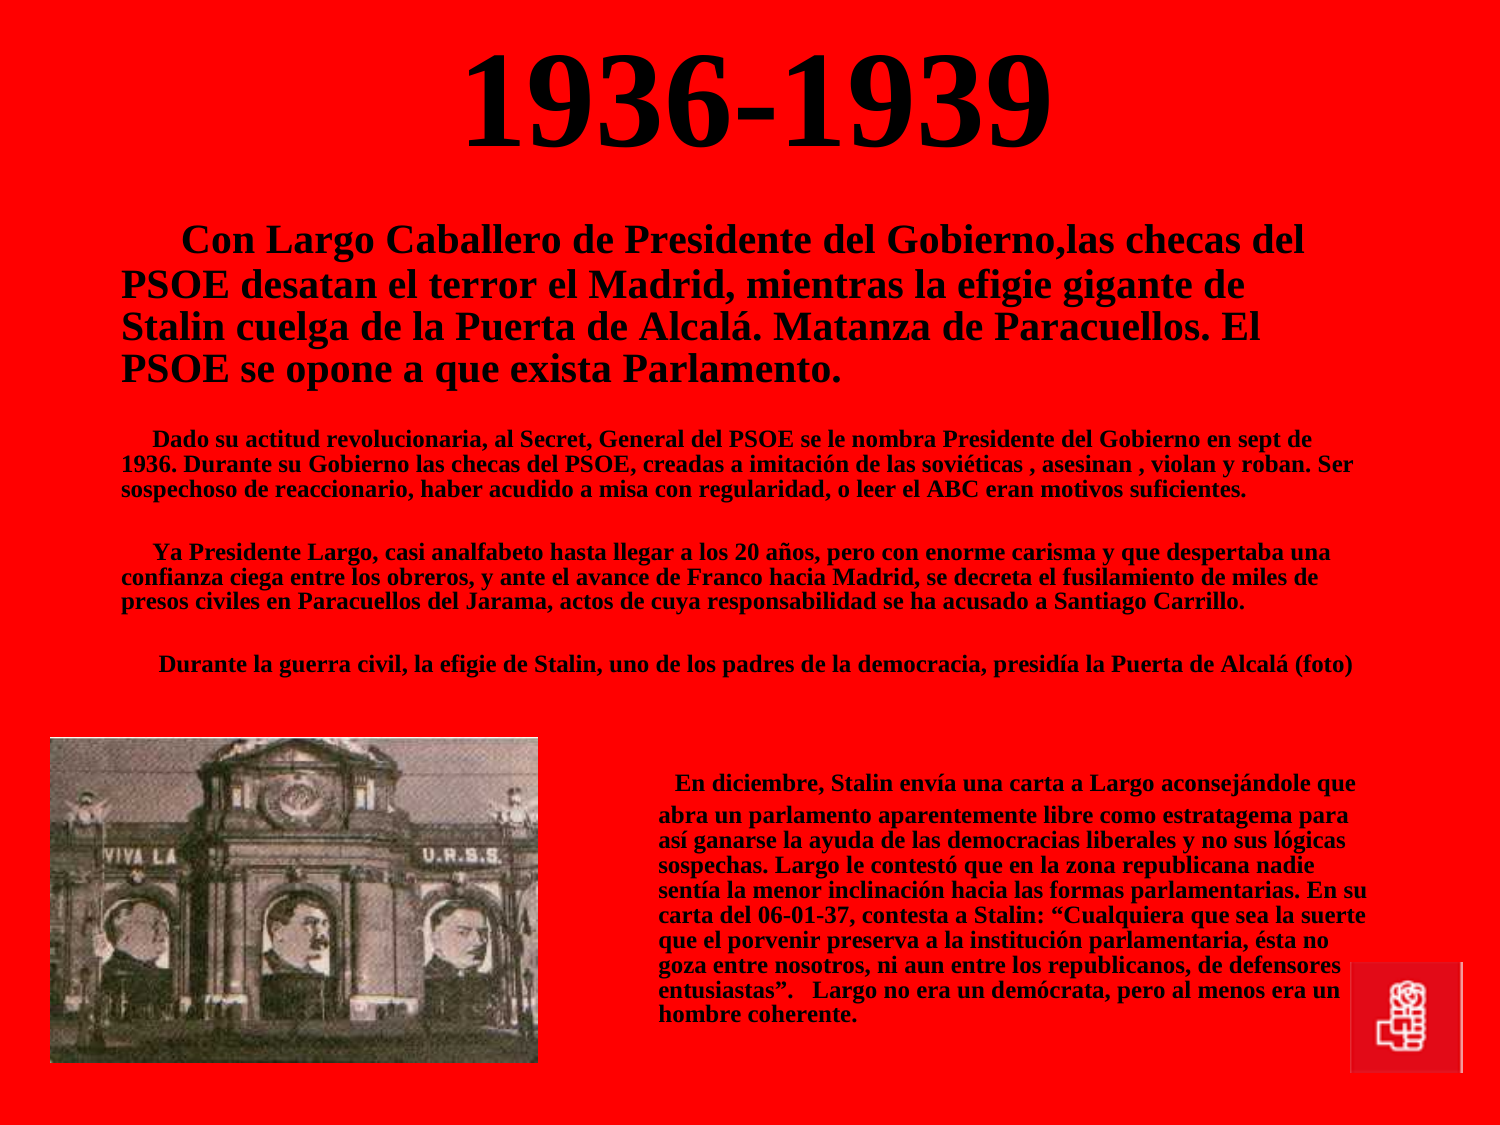

# 1936-1939
 Con Largo Caballero de Presidente del Gobierno,las checas del PSOE desatan el terror el Madrid, mientras la efigie gigante de Stalin cuelga de la Puerta de Alcalá. Matanza de Paracuellos. El PSOE se opone a que exista Parlamento.
 Dado su actitud revolucionaria, al Secret, General del PSOE se le nombra Presidente del Gobierno en sept de 1936. Durante su Gobierno las checas del PSOE, creadas a imitación de las soviéticas , asesinan , violan y roban. Ser sospechoso de reaccionario, haber acudido a misa con regularidad, o leer el ABC eran motivos suficientes.
 Ya Presidente Largo, casi analfabeto hasta llegar a los 20 años, pero con enorme carisma y que despertaba una confianza ciega entre los obreros, y ante el avance de Franco hacia Madrid, se decreta el fusilamiento de miles de presos civiles en Paracuellos del Jarama, actos de cuya responsabilidad se ha acusado a Santiago Carrillo.
 Durante la guerra civil, la efigie de Stalin, uno de los padres de la democracia, presidía la Puerta de Alcalá (foto)
 En diciembre, Stalin envía una carta a Largo aconsejándole que abra un parlamento aparentemente libre como estratagema para así ganarse la ayuda de las democracias liberales y no sus lógicas sospechas. Largo le contestó que en la zona republicana nadie sentía la menor inclinación hacia las formas parlamentarias. En su carta del 06-01-37, contesta a Stalin: “Cualquiera que sea la suerte que el porvenir preserva a la institución parlamentaria, ésta no goza entre nosotros, ni aun entre los republicanos, de defensores entusiastas”. Largo no era un demócrata, pero al menos era un hombre coherente.